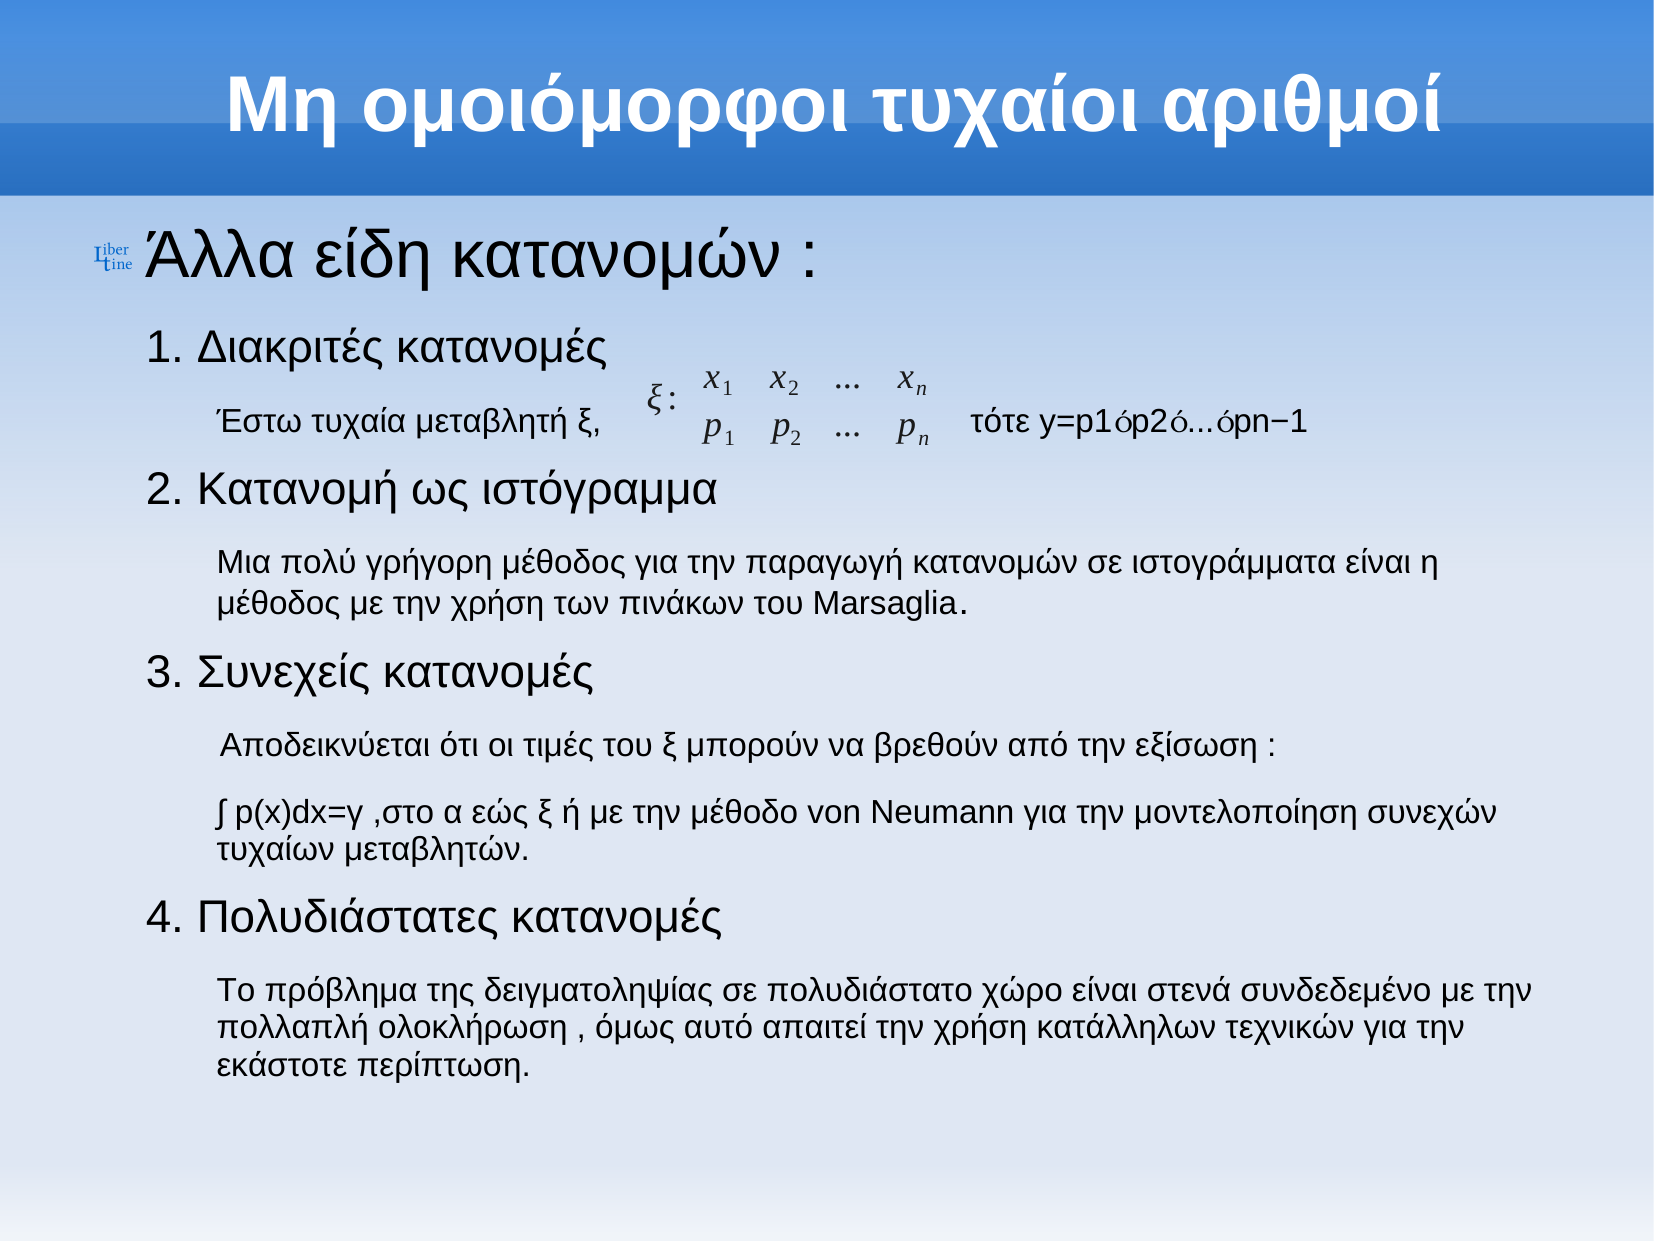

# Μη ομοιόμορφοι τυχαίοι αριθμοί
Άλλα είδη κατανομών :
1. Διακριτές κατανομές
Έστω τυχαία μεταβλητή ξ, τότε y=p1p2...pn−1
2. Κατανομή ως ιστόγραμμα
Μια πολύ γρήγορη μέθοδος για την παραγωγή κατανομών σε ιστογράμματα είναι η μέθοδος με την χρήση των πινάκων του Marsaglia.
3. Συνεχείς κατανομές
 Αποδεικνύεται ότι οι τιμές του ξ μπορούν να βρεθούν από την εξίσωση :
∫ p(x)dx=γ ,στο α εώς ξ ή με την μέθοδο von Neumann για την μοντελοποίηση συνεχών τυχαίων μεταβλητών.
4. Πολυδιάστατες κατανομές
Το πρόβλημα της δειγματοληψίας σε πολυδιάστατο χώρο είναι στενά συνδεδεμένο με την πολλαπλή ολοκλήρωση , όμως αυτό απαιτεί την χρήση κατάλληλων τεχνικών για την εκάστοτε περίπτωση.